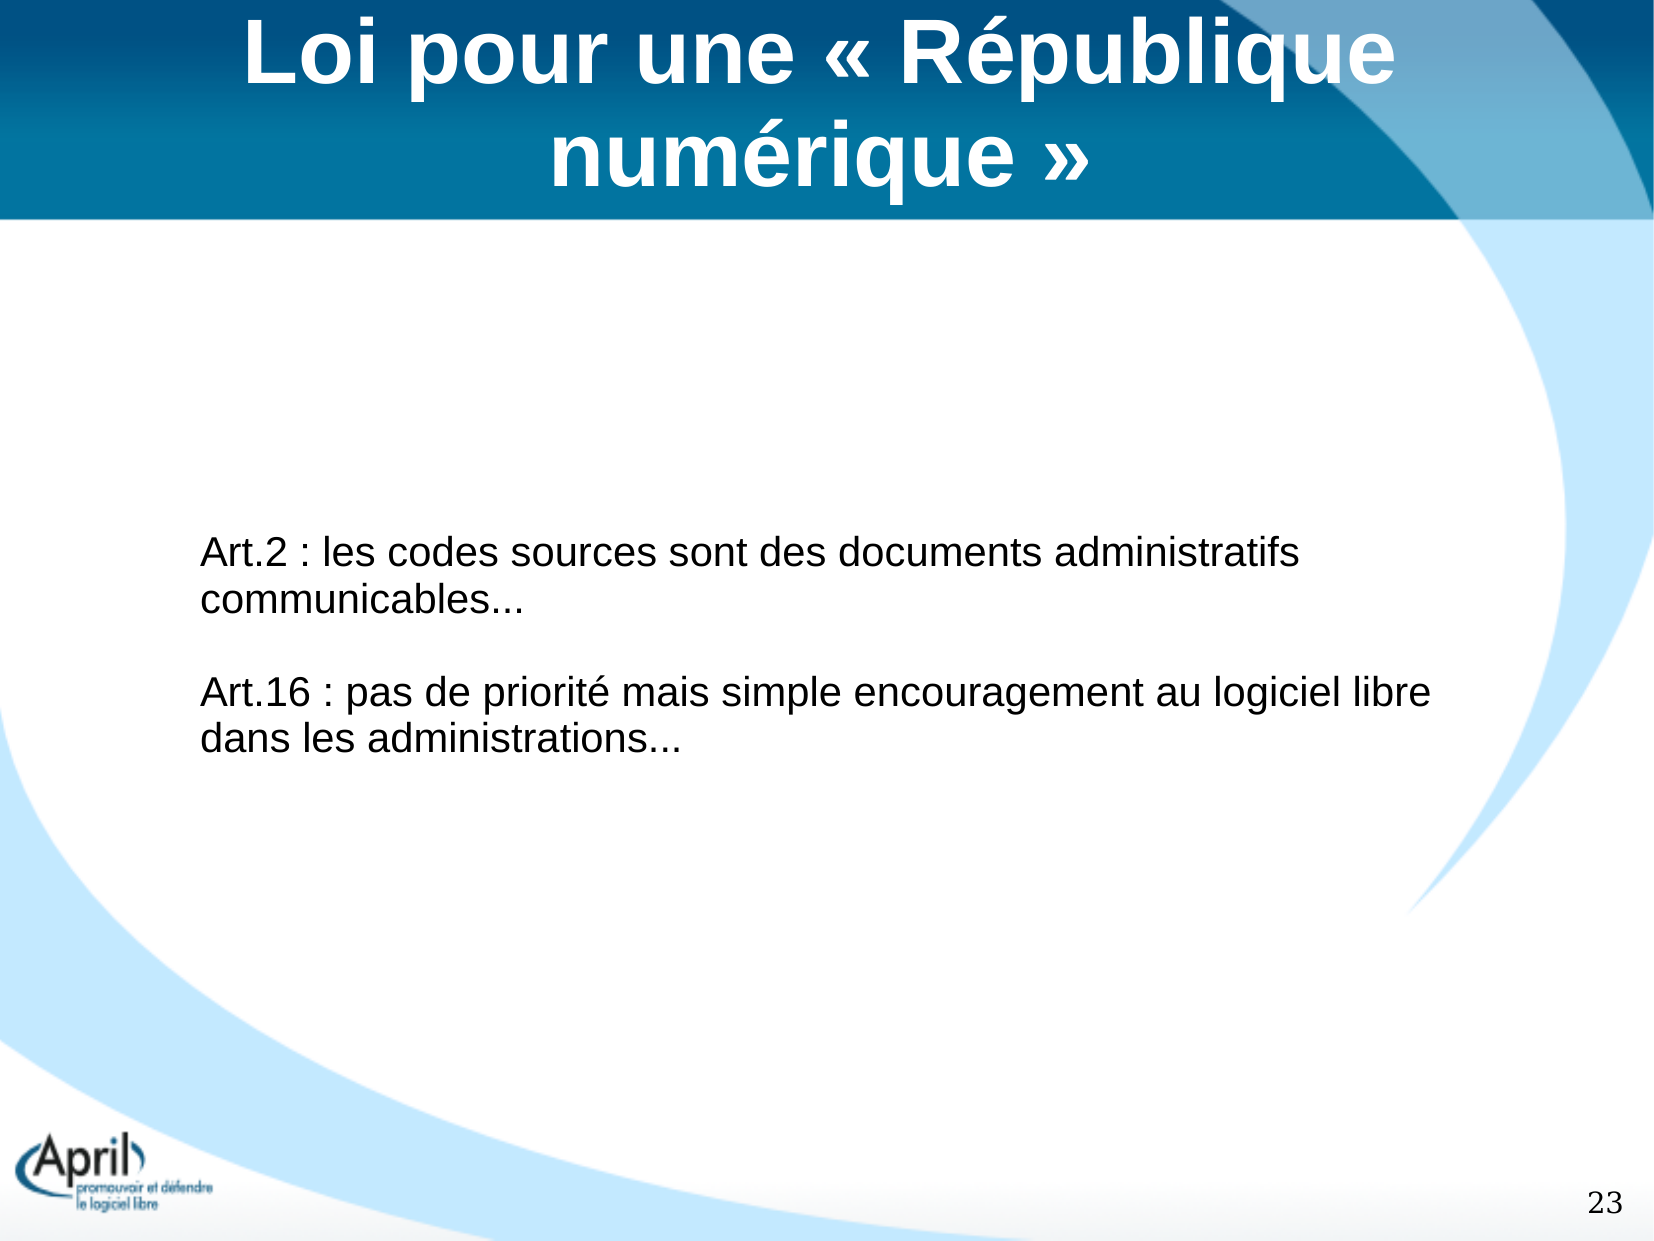

Loi pour une « République numérique »
# Art.2 : les codes sources sont des documents administratifs communicables...
Art.16 : pas de priorité mais simple encouragement au logiciel libre dans les administrations...
23